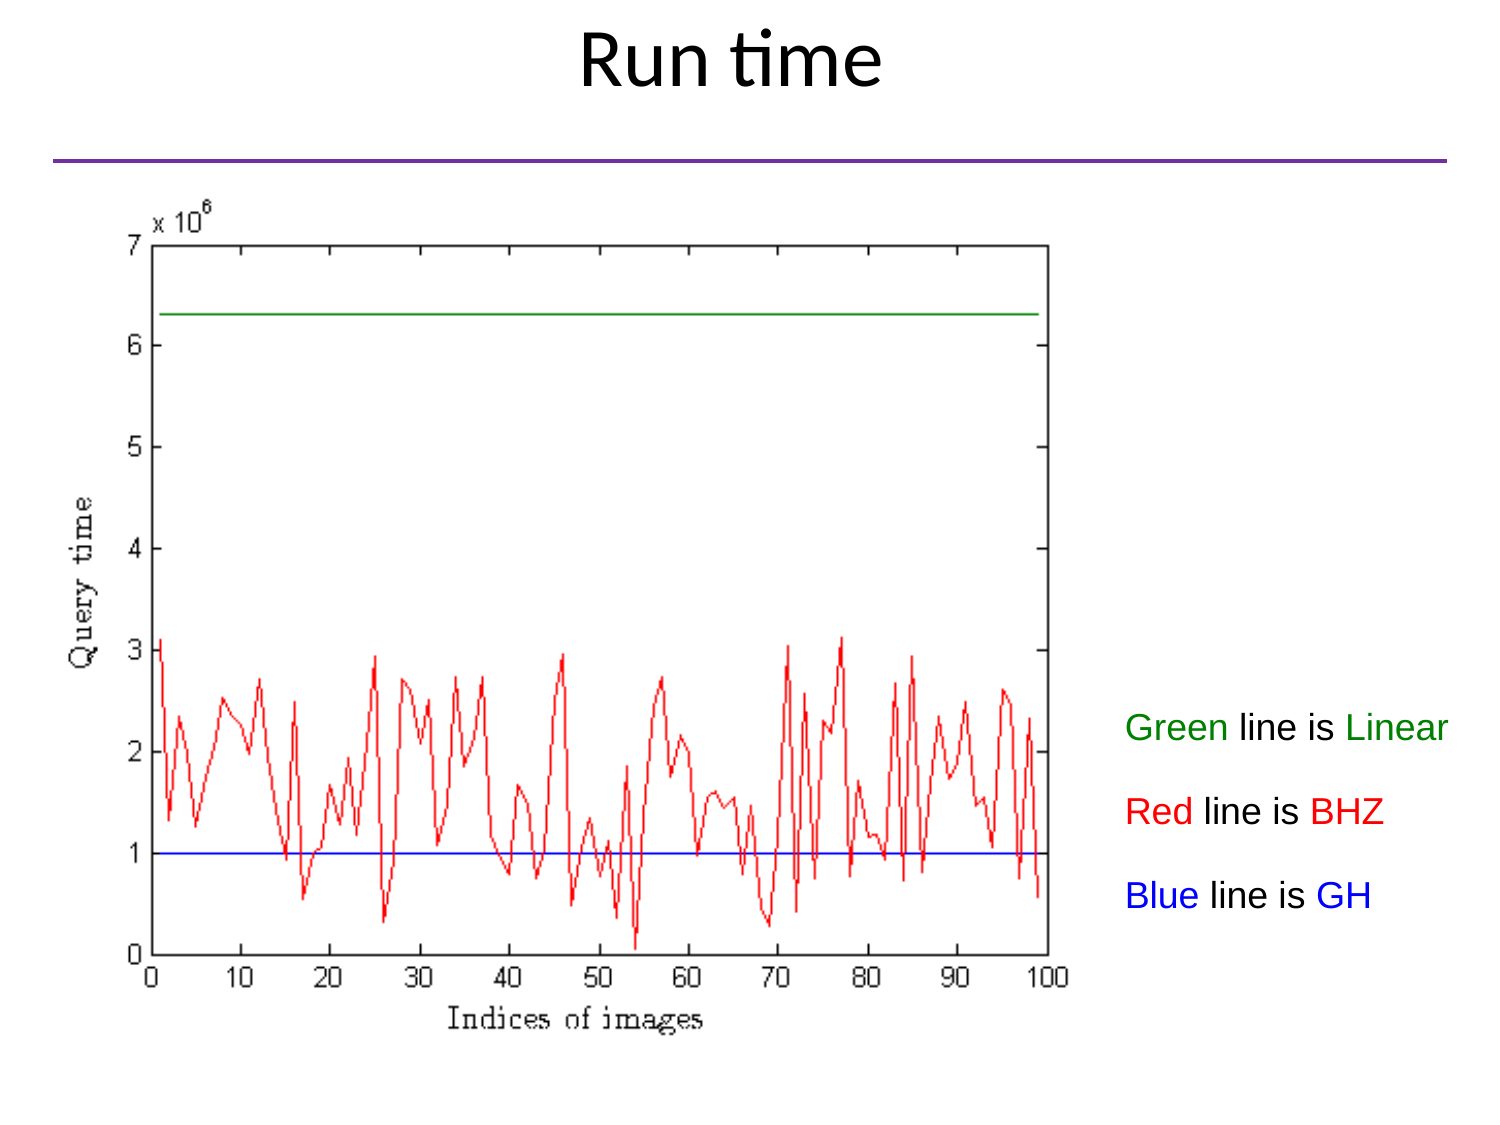

# Run time
Green line is Linear
Red line is BHZ
Blue line is GH